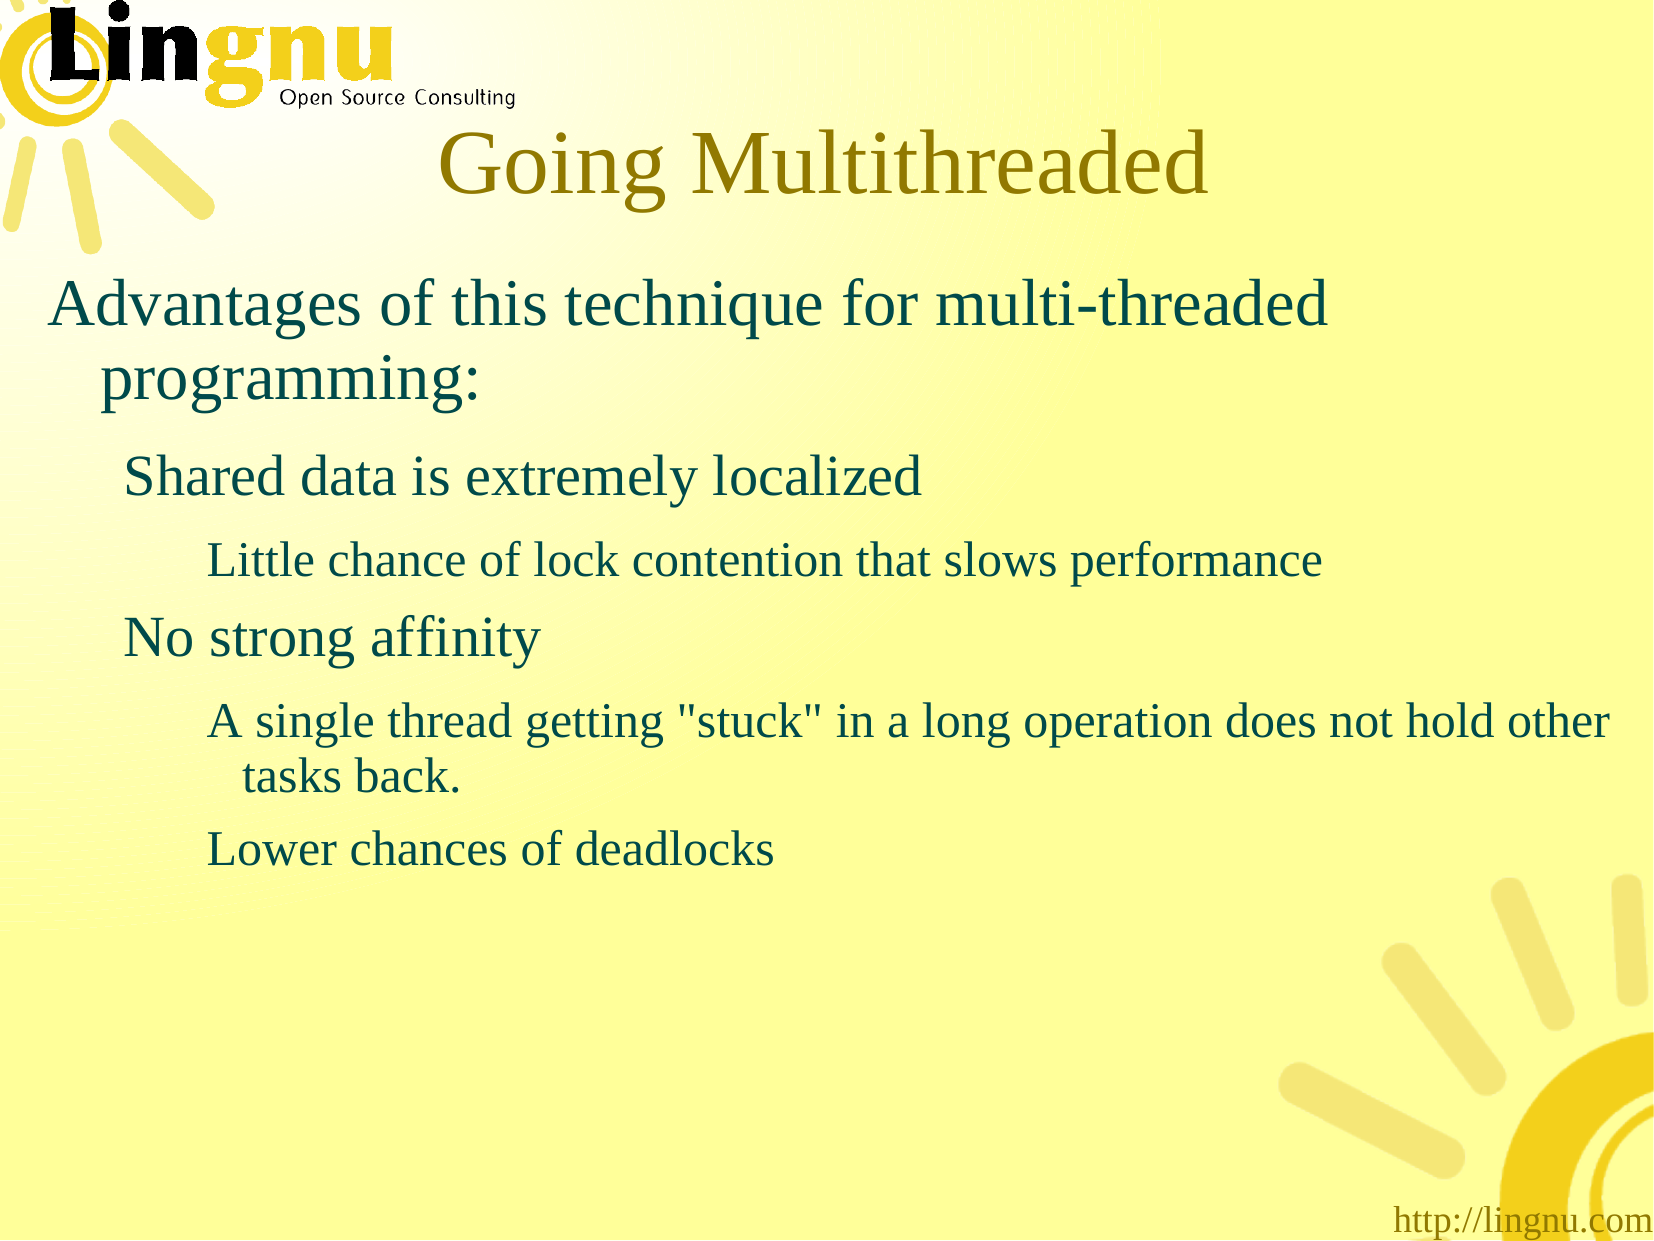

# Going Multithreaded
Advantages of this technique for multi-threaded programming:
Shared data is extremely localized
Little chance of lock contention that slows performance
No strong affinity
A single thread getting "stuck" in a long operation does not hold other tasks back.
Lower chances of deadlocks